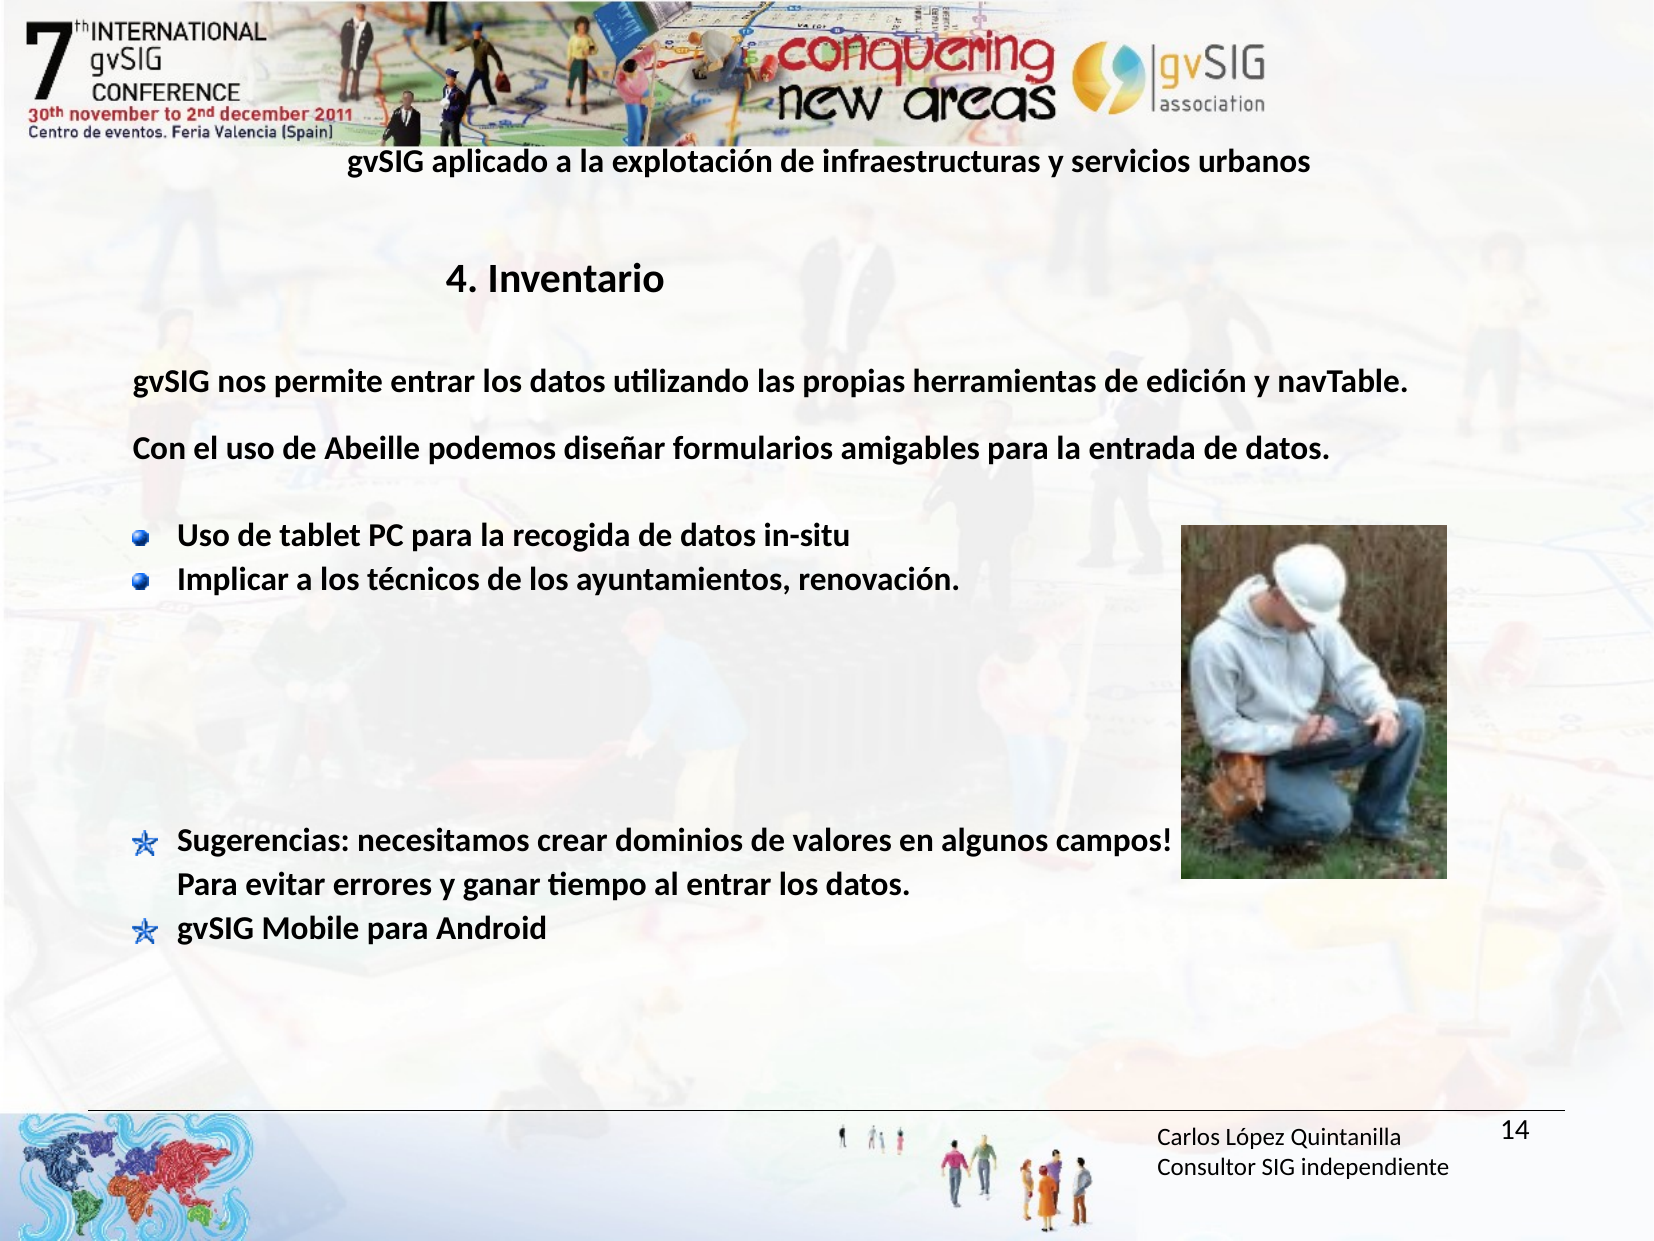

# gvSIG aplicado a la explotación de infraestructuras y servicios urbanos
4. Inventario
gvSIG nos permite entrar los datos utilizando las propias herramientas de edición y navTable.
Con el uso de Abeille podemos diseñar formularios amigables para la entrada de datos.
Uso de tablet PC para la recogida de datos in-situ
Implicar a los técnicos de los ayuntamientos, renovación.
Sugerencias: necesitamos crear dominios de valores en algunos campos!
Para evitar errores y ganar tiempo al entrar los datos.
gvSIG Mobile para Android
Carlos López Quintanilla
Consultor SIG independiente